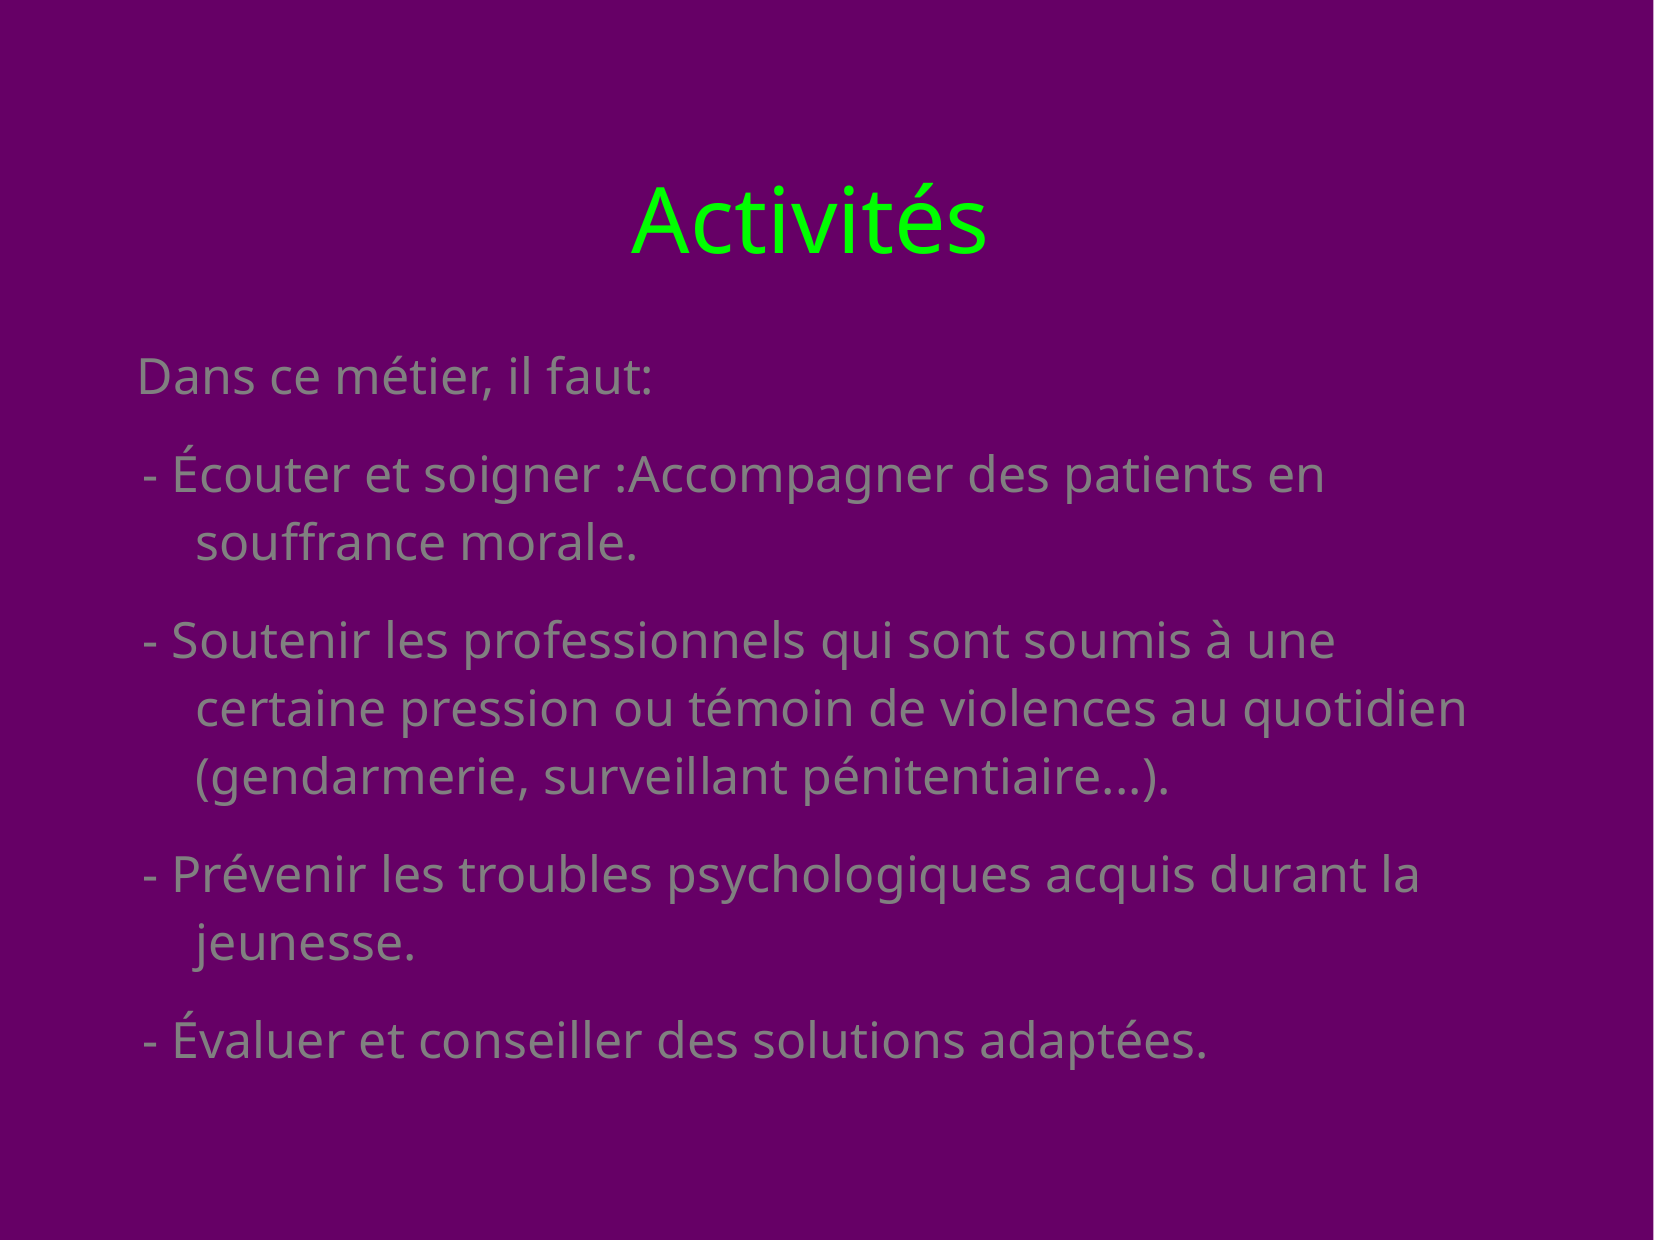

# Activités
Dans ce métier, il faut:
- Écouter et soigner :Accompagner des patients en souffrance morale.
- Soutenir les professionnels qui sont soumis à une certaine pression ou témoin de violences au quotidien (gendarmerie, surveillant pénitentiaire...).
- Prévenir les troubles psychologiques acquis durant la jeunesse.
- Évaluer et conseiller des solutions adaptées.